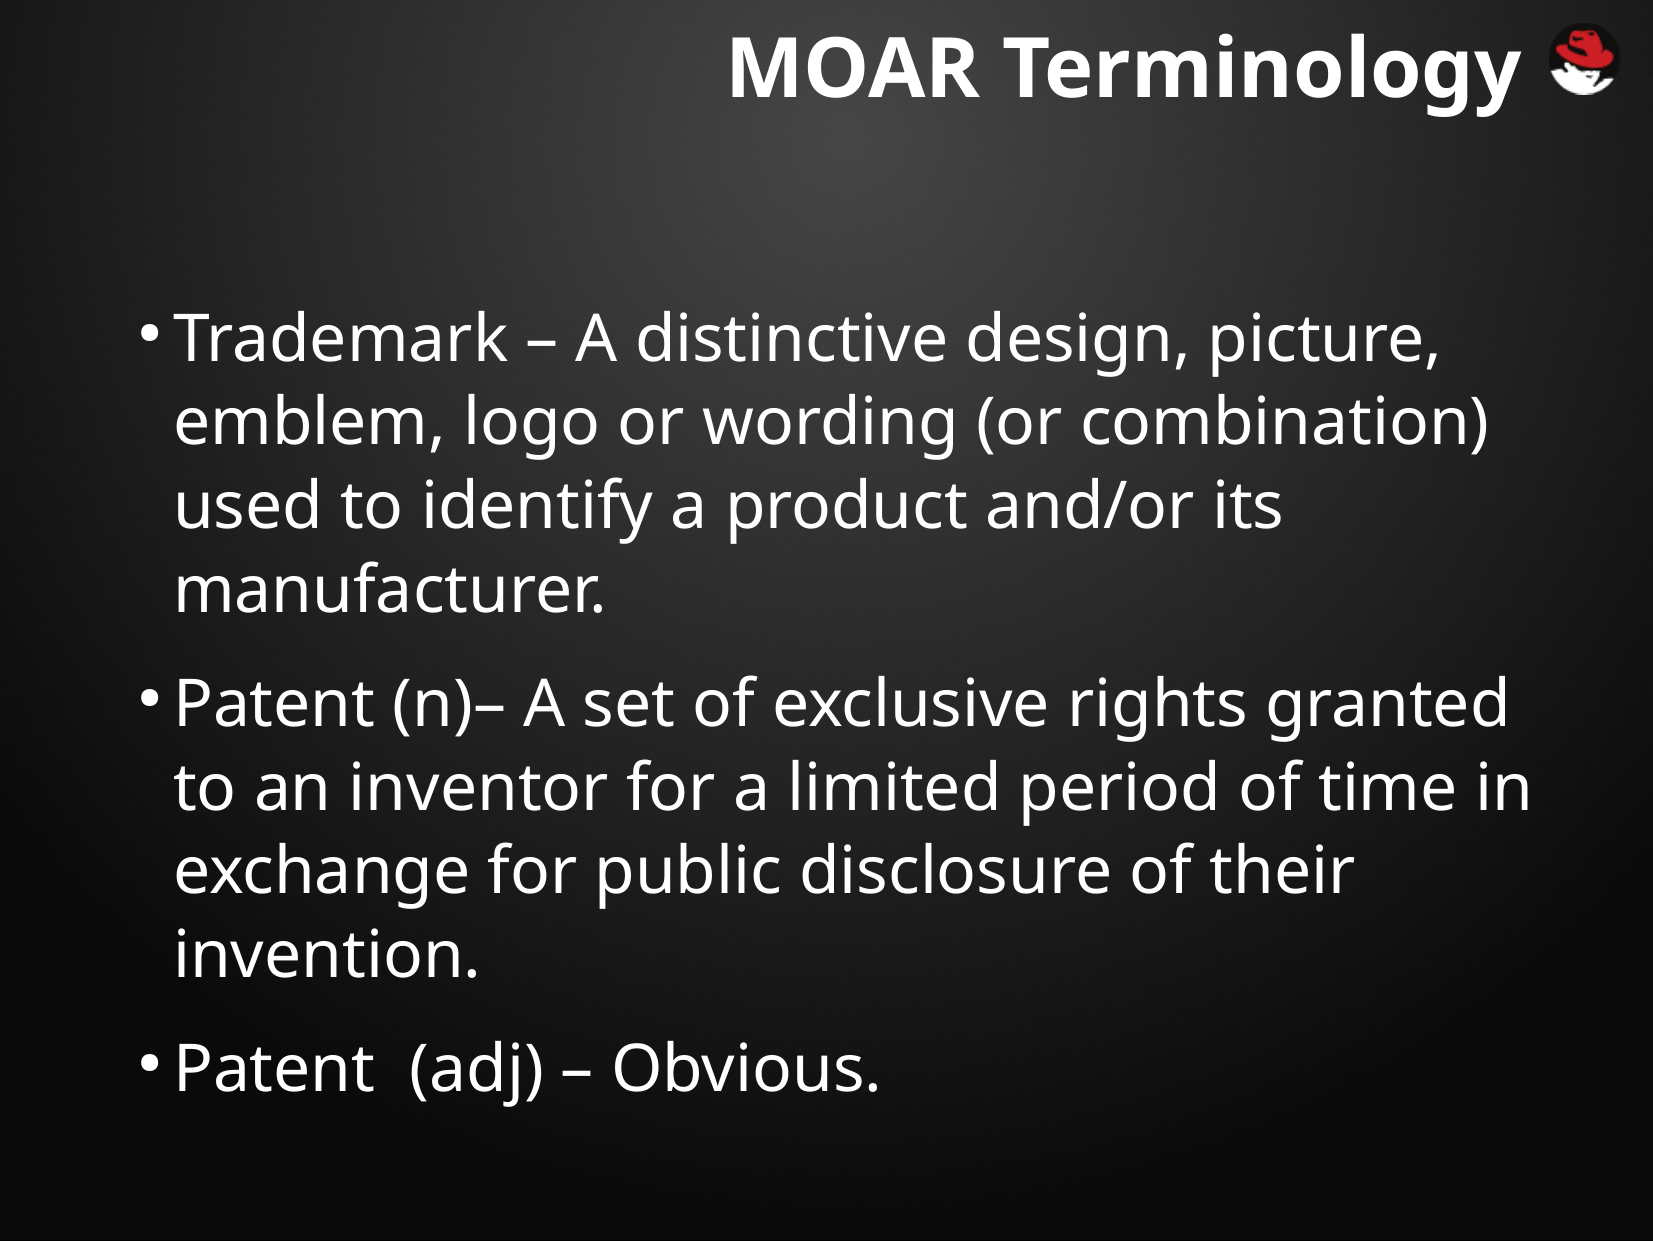

# MOAR Terminology
Trademark – A distinctive design, picture, emblem, logo or wording (or combination) used to identify a product and/or its manufacturer.
Patent (n)– A set of exclusive rights granted to an inventor for a limited period of time in exchange for public disclosure of their invention.
Patent (adj) – Obvious.